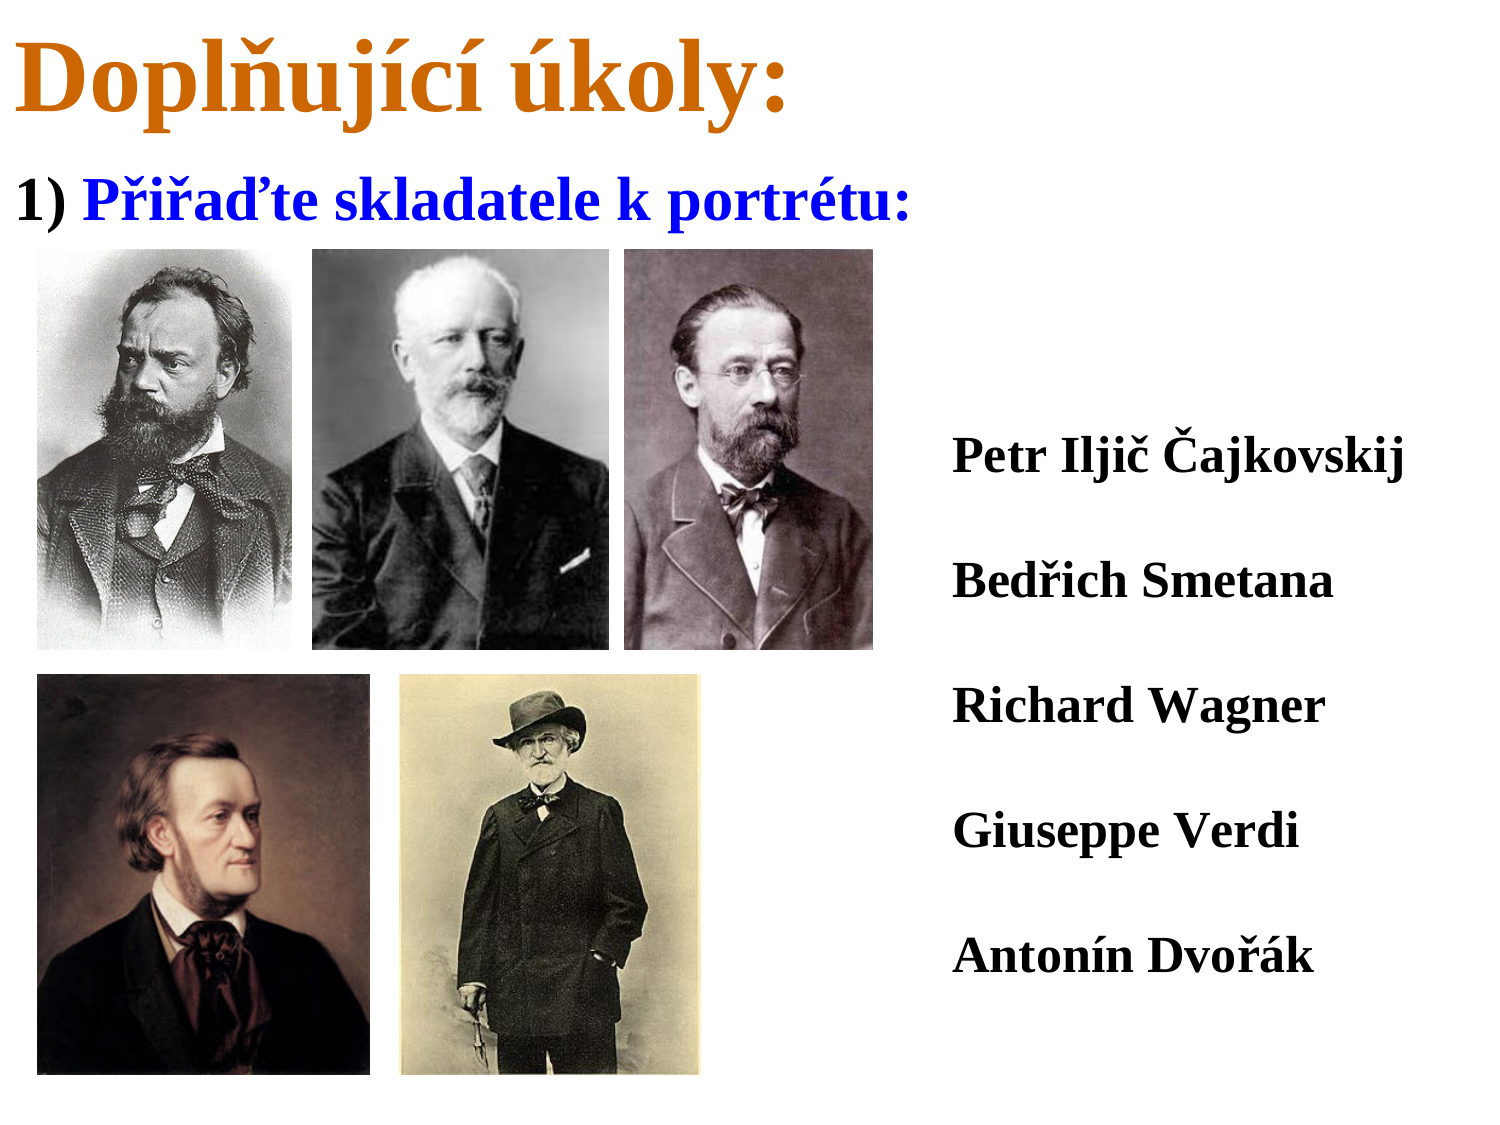

Doplňující úkoly:
1) Přiřaďte skladatele k portrétu:
Petr Iljič Čajkovskij
Bedřich Smetana
Richard Wagner
Giuseppe Verdi
Antonín Dvořák